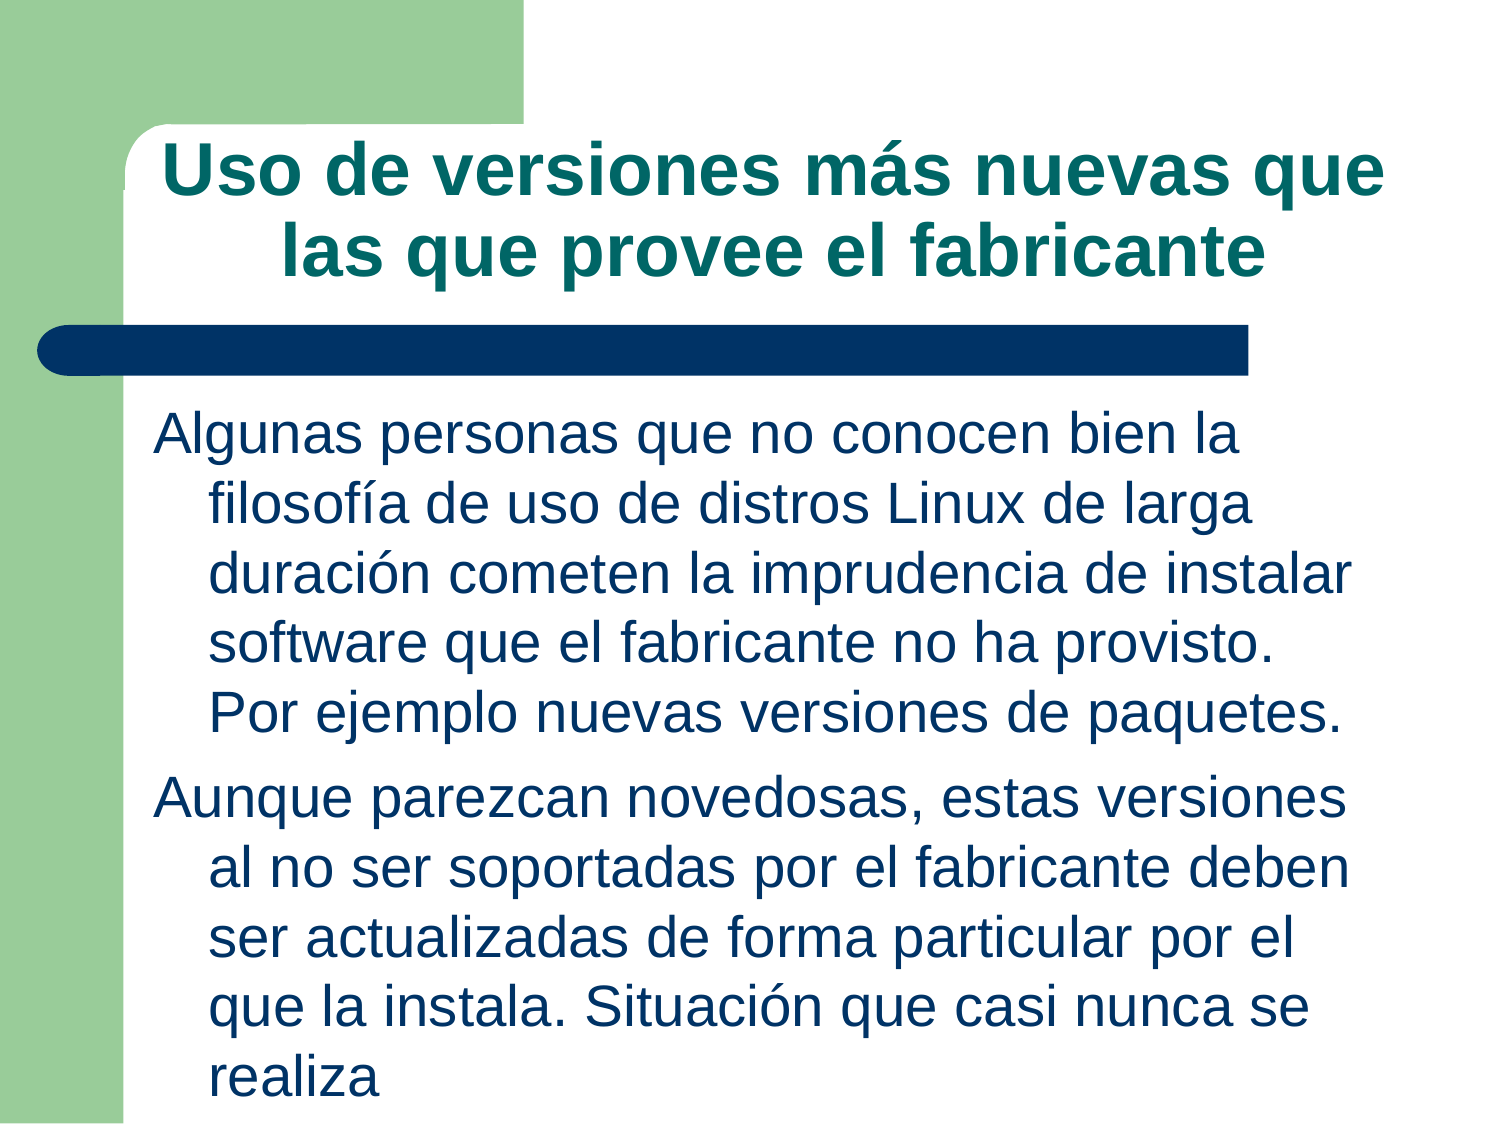

# Uso de versiones más nuevas que las que provee el fabricante
Algunas personas que no conocen bien la filosofía de uso de distros Linux de larga duración cometen la imprudencia de instalar software que el fabricante no ha provisto. Por ejemplo nuevas versiones de paquetes.
Aunque parezcan novedosas, estas versiones al no ser soportadas por el fabricante deben ser actualizadas de forma particular por el que la instala. Situación que casi nunca se realiza